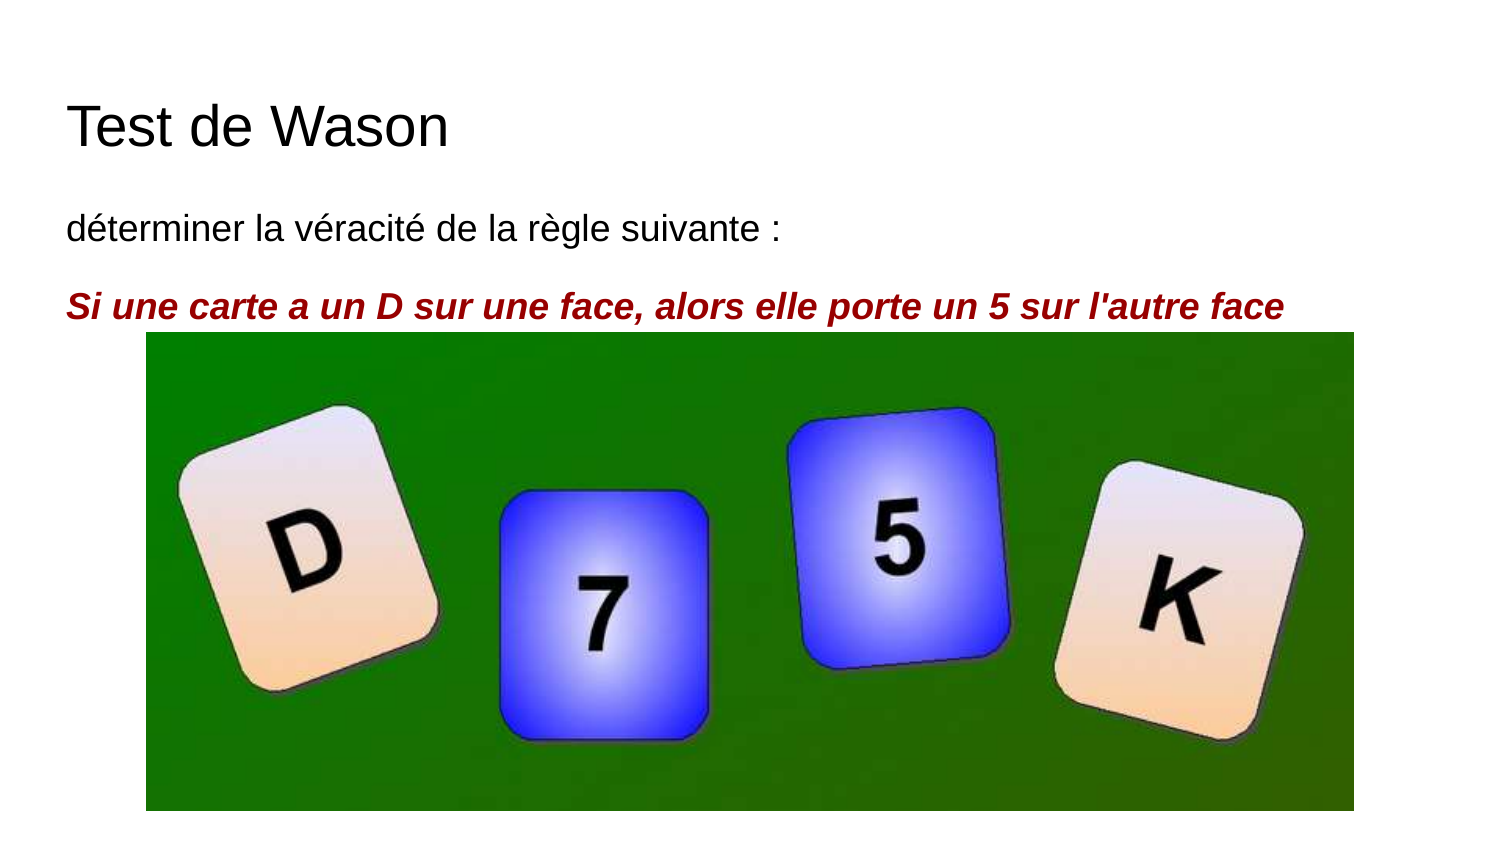

# Test de Wason
déterminer la véracité de la règle suivante :
Si une carte a un D sur une face, alors elle porte un 5 sur l'autre face